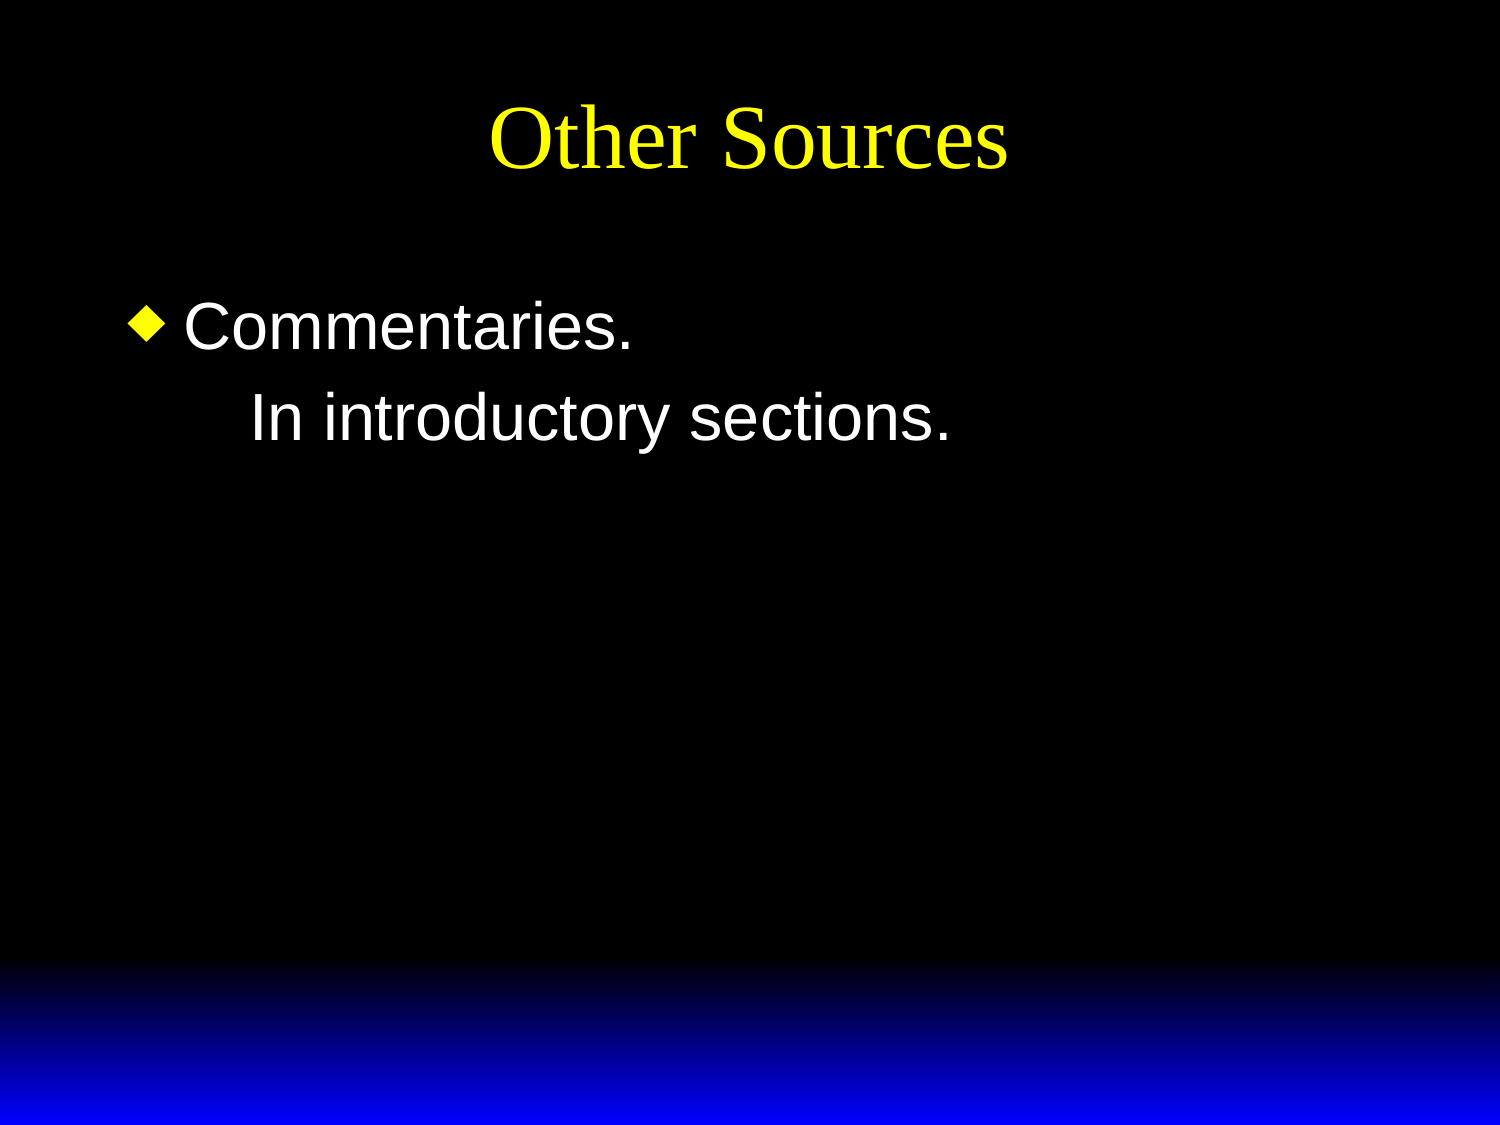

# Other Sources
Commentaries.
	In introductory sections.